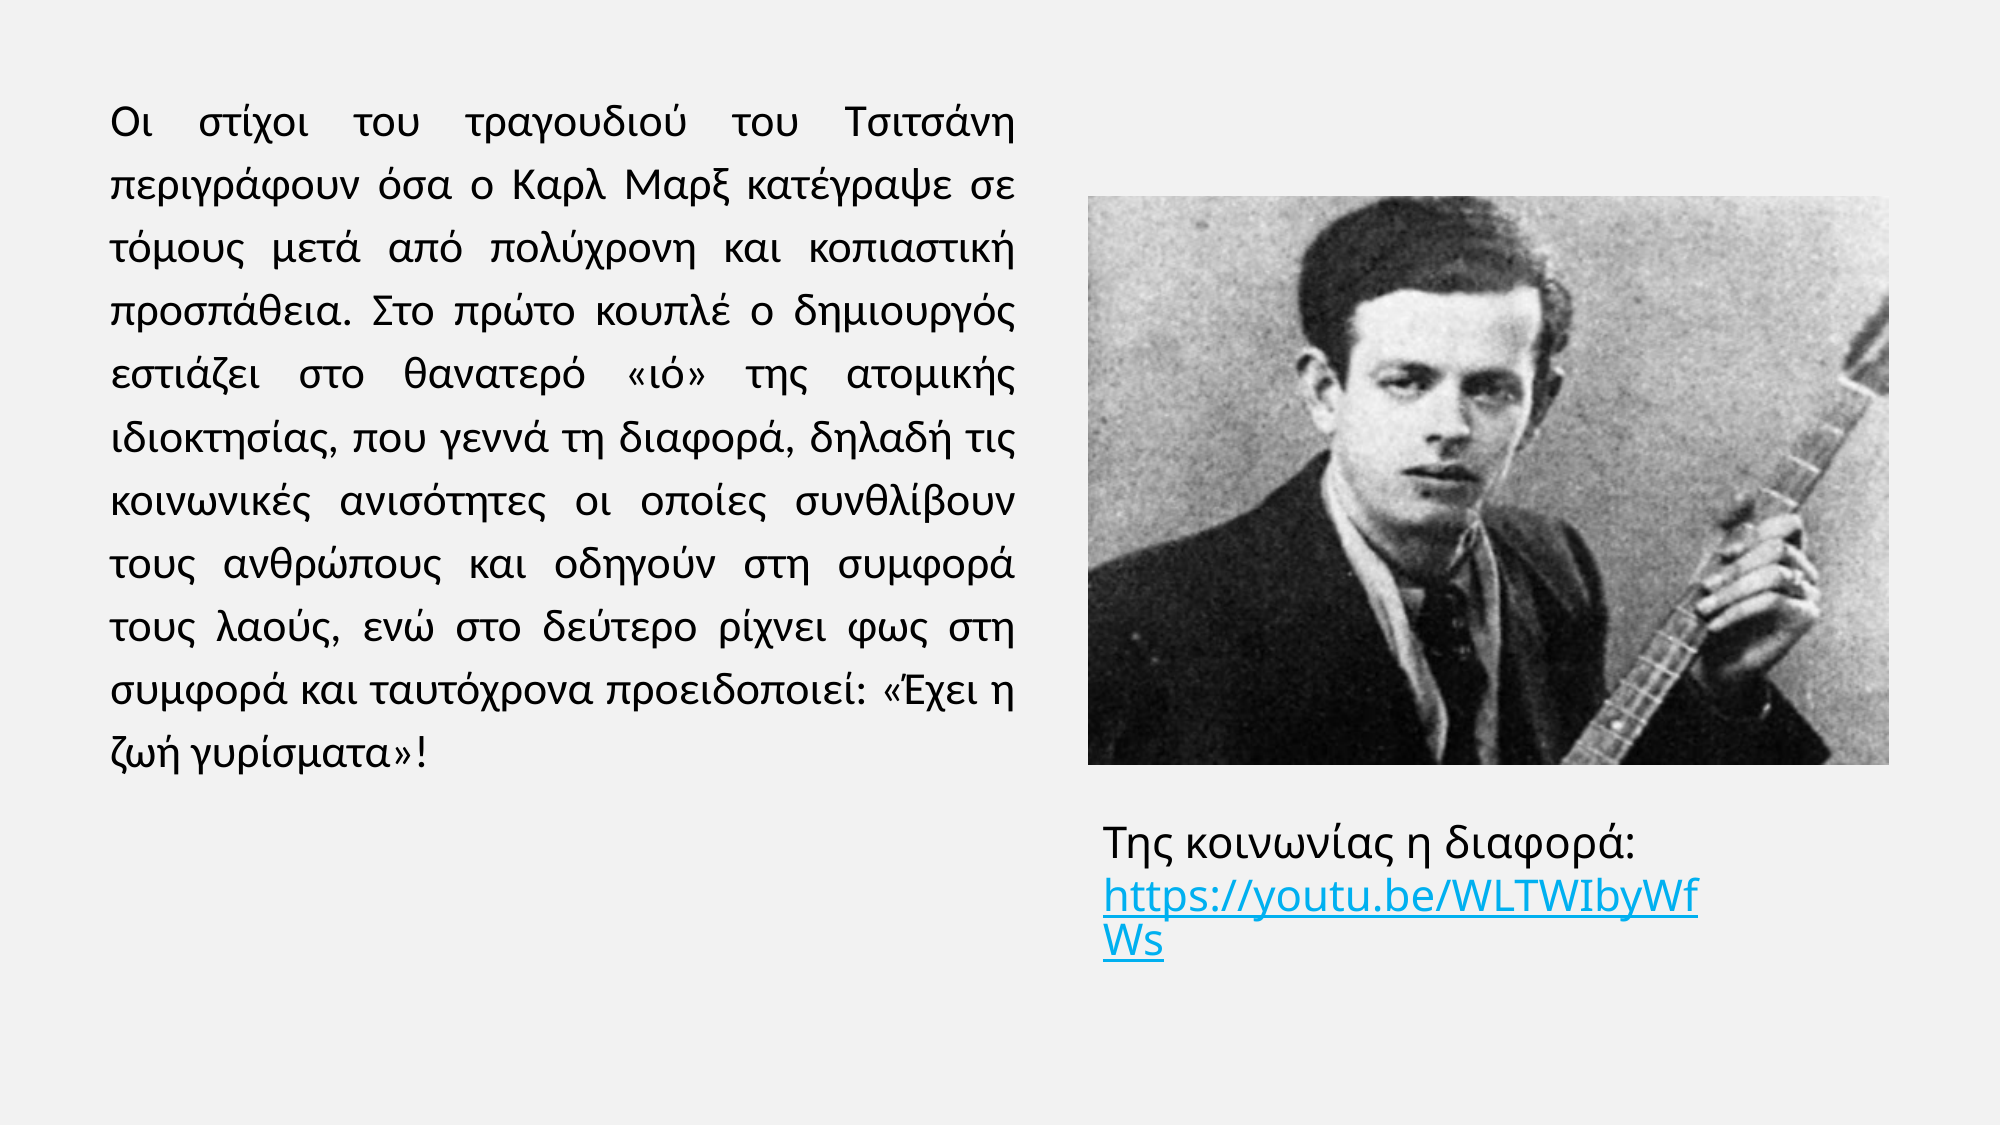

Οι στίχοι του τραγουδιού του Τσιτσάνη περιγράφουν όσα ο Καρλ Μαρξ κατέγραψε σε τόμους μετά από πολύχρονη και κοπιαστική προσπάθεια. Στο πρώτο κουπλέ ο δημιουργός εστιάζει στο θανατερό «ιό» της ατομικής ιδιοκτησίας, που γεννά τη διαφορά, δηλαδή τις κοινωνικές ανισότητες οι οποίες συνθλίβουν τους ανθρώπους και οδηγούν στη συμφορά τους λαούς, ενώ στο δεύτερο ρίχνει φως στη συμφορά και ταυτόχρονα προειδοποιεί: «Έχει η ζωή γυρίσματα»!
Της κοινωνίας η διαφορά: https://youtu.be/WLTWIbyWfWs